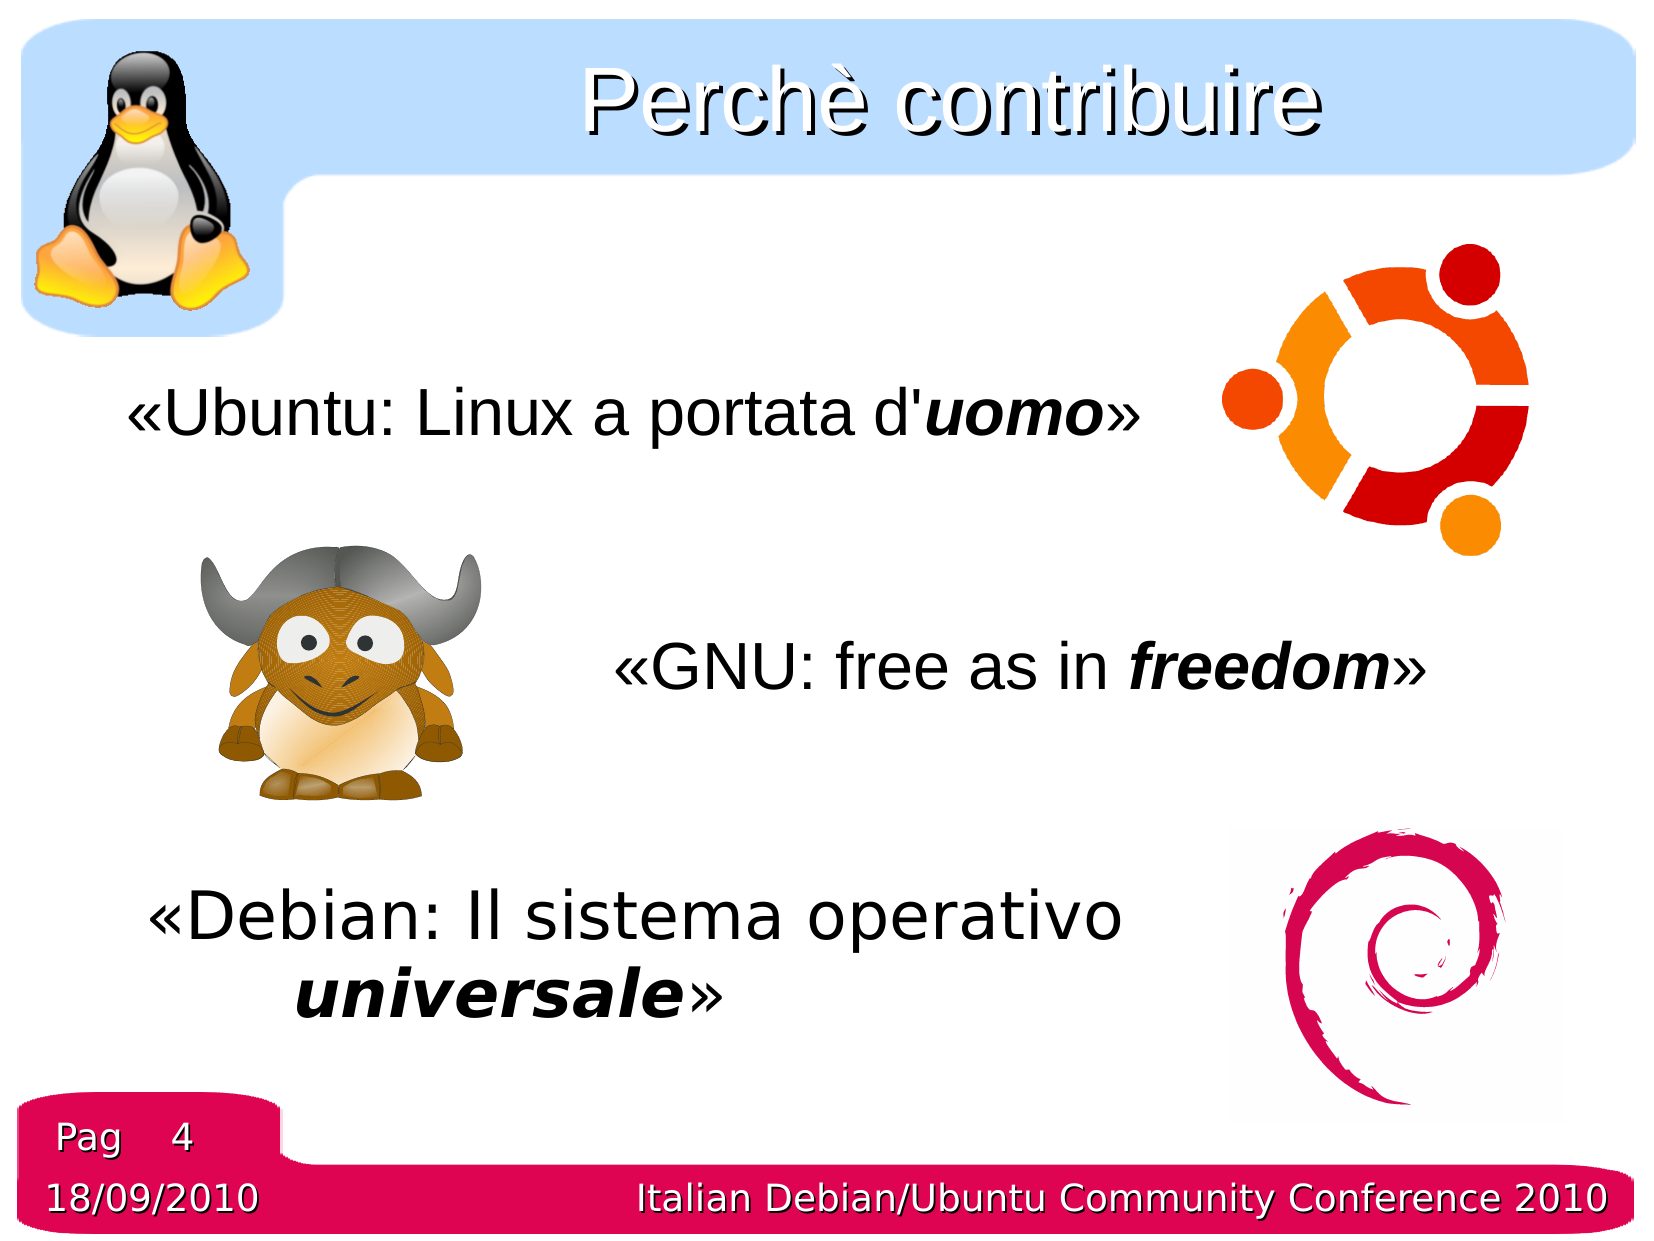

# Perchè contribuire
«Ubuntu: Linux a portata d'uomo»
«GNU: free as in freedom»
«Debian: Il sistema operativo
		universale»
Pag
Italian Debian/Ubuntu Community Conference 2010
18/09/2010